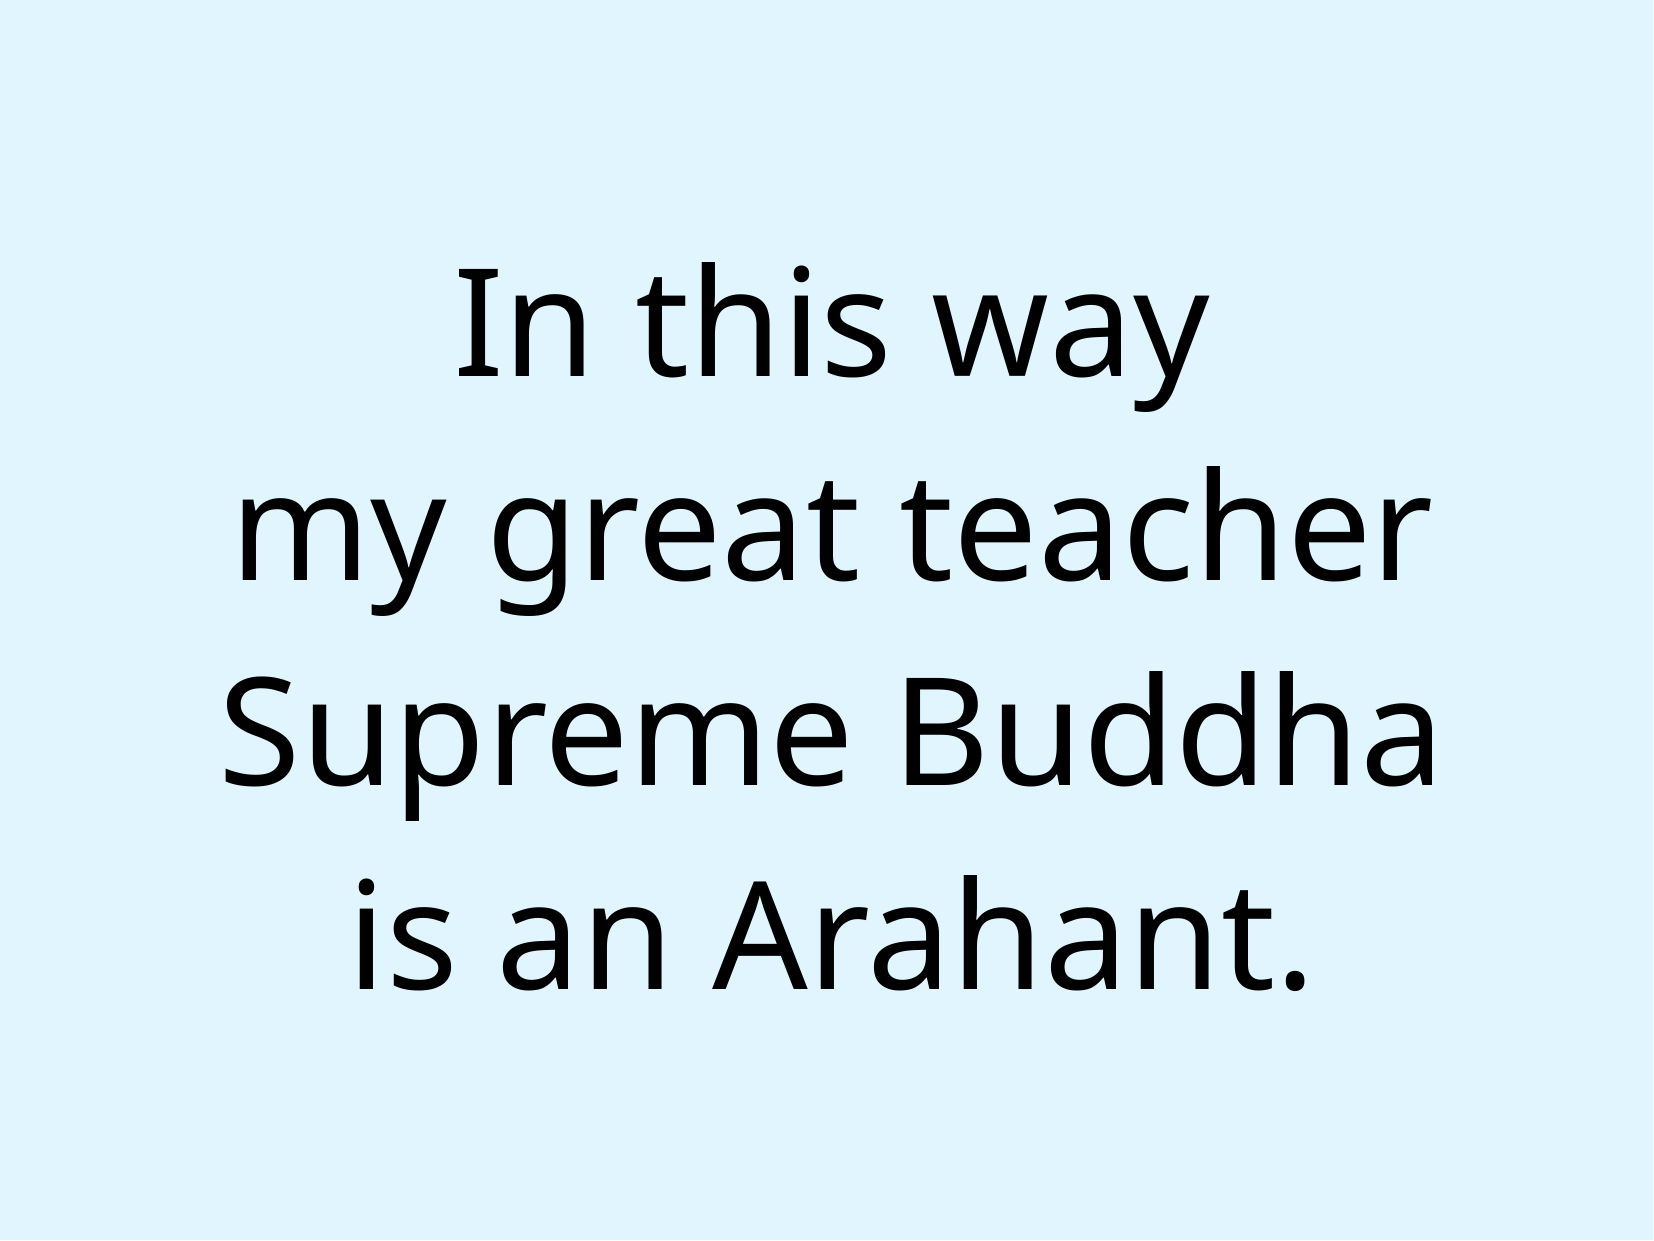

# In this way
my great teacher
Supreme Buddha
is an Arahant.